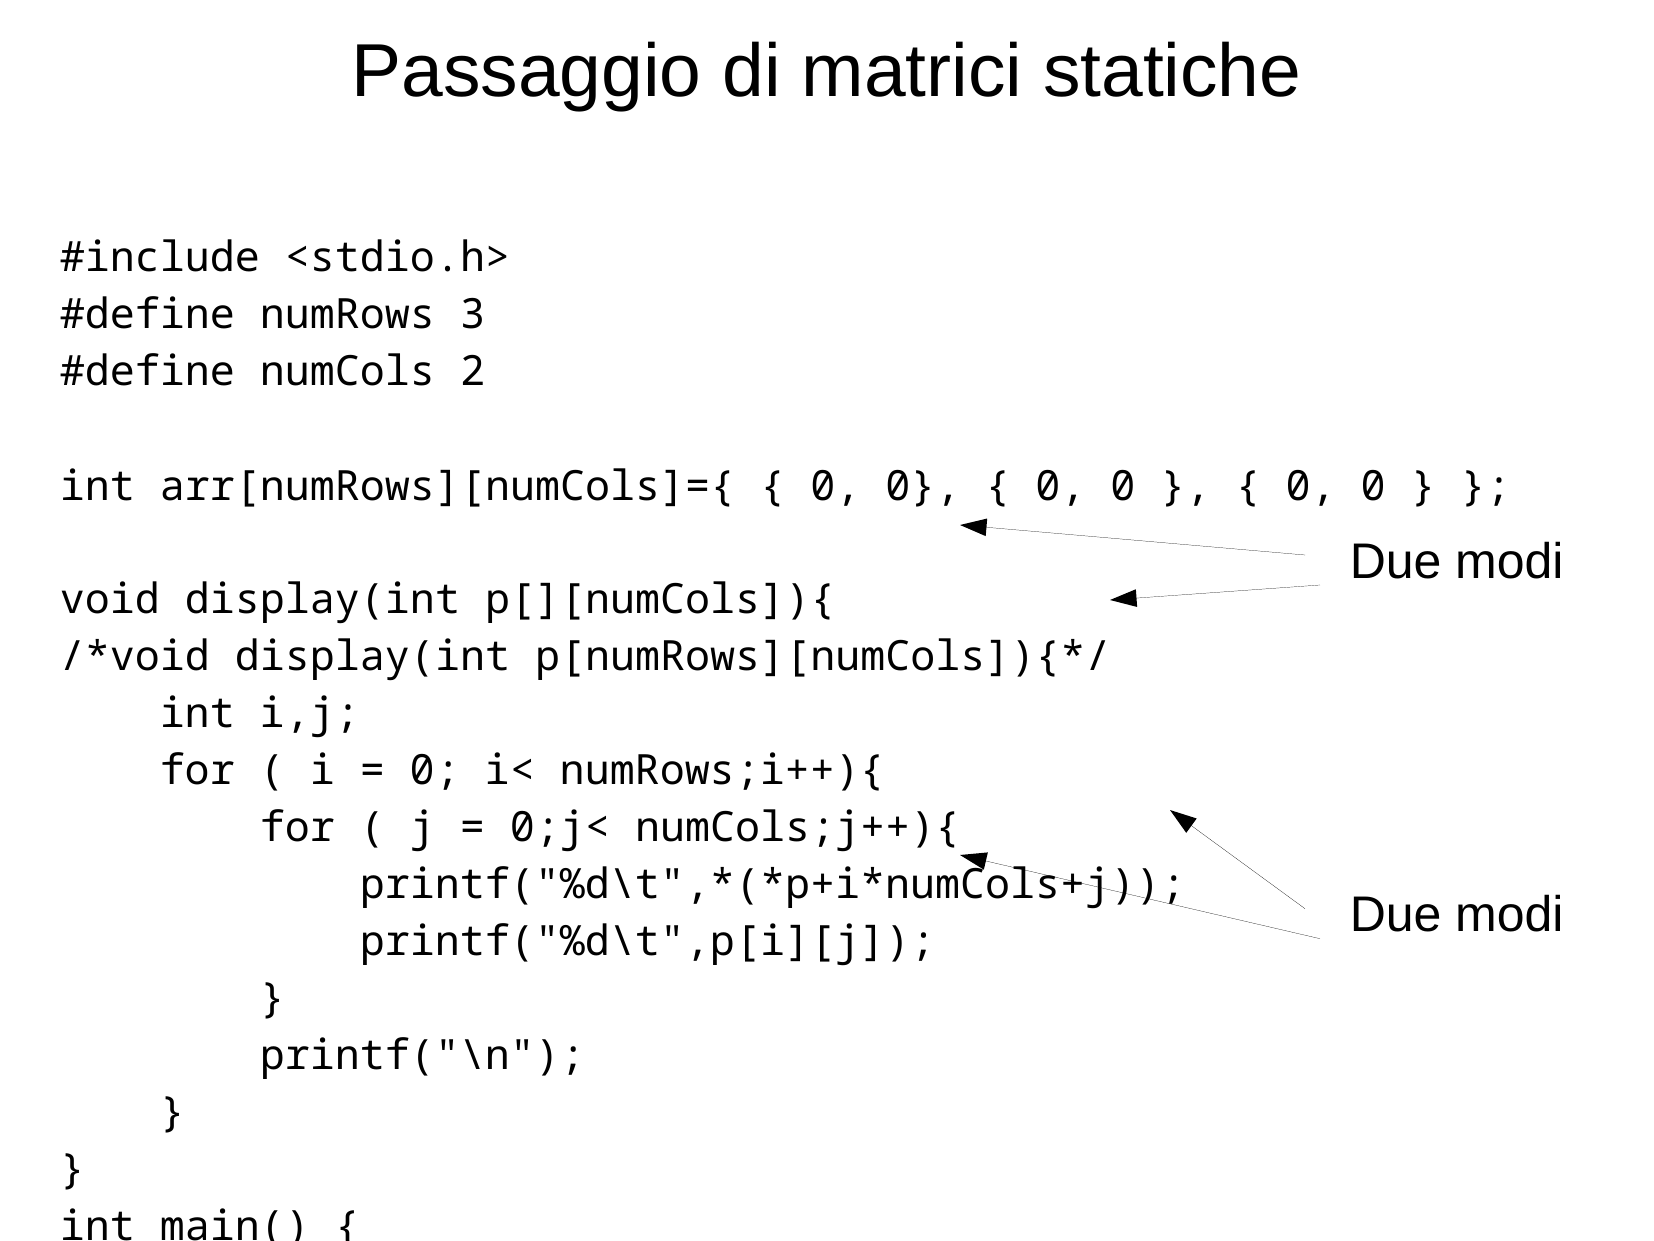

# Passaggio di matrici statiche
#include <stdio.h>
#define numRows 3
#define numCols 2
int arr[numRows][numCols]={ { 0, 0}, { 0, 0 }, { 0, 0 } };
void display(int p[][numCols]){
/*void display(int p[numRows][numCols]){*/
 int i,j;
 for ( i = 0; i< numRows;i++){
 for ( j = 0;j< numCols;j++){
 printf("%d\t",*(*p+i*numCols+j));
	 		printf("%d\t",p[i][j]);
 }
 printf("\n");
 }
}
int main() {
 	display(arr);
}
Due modi
Due modi